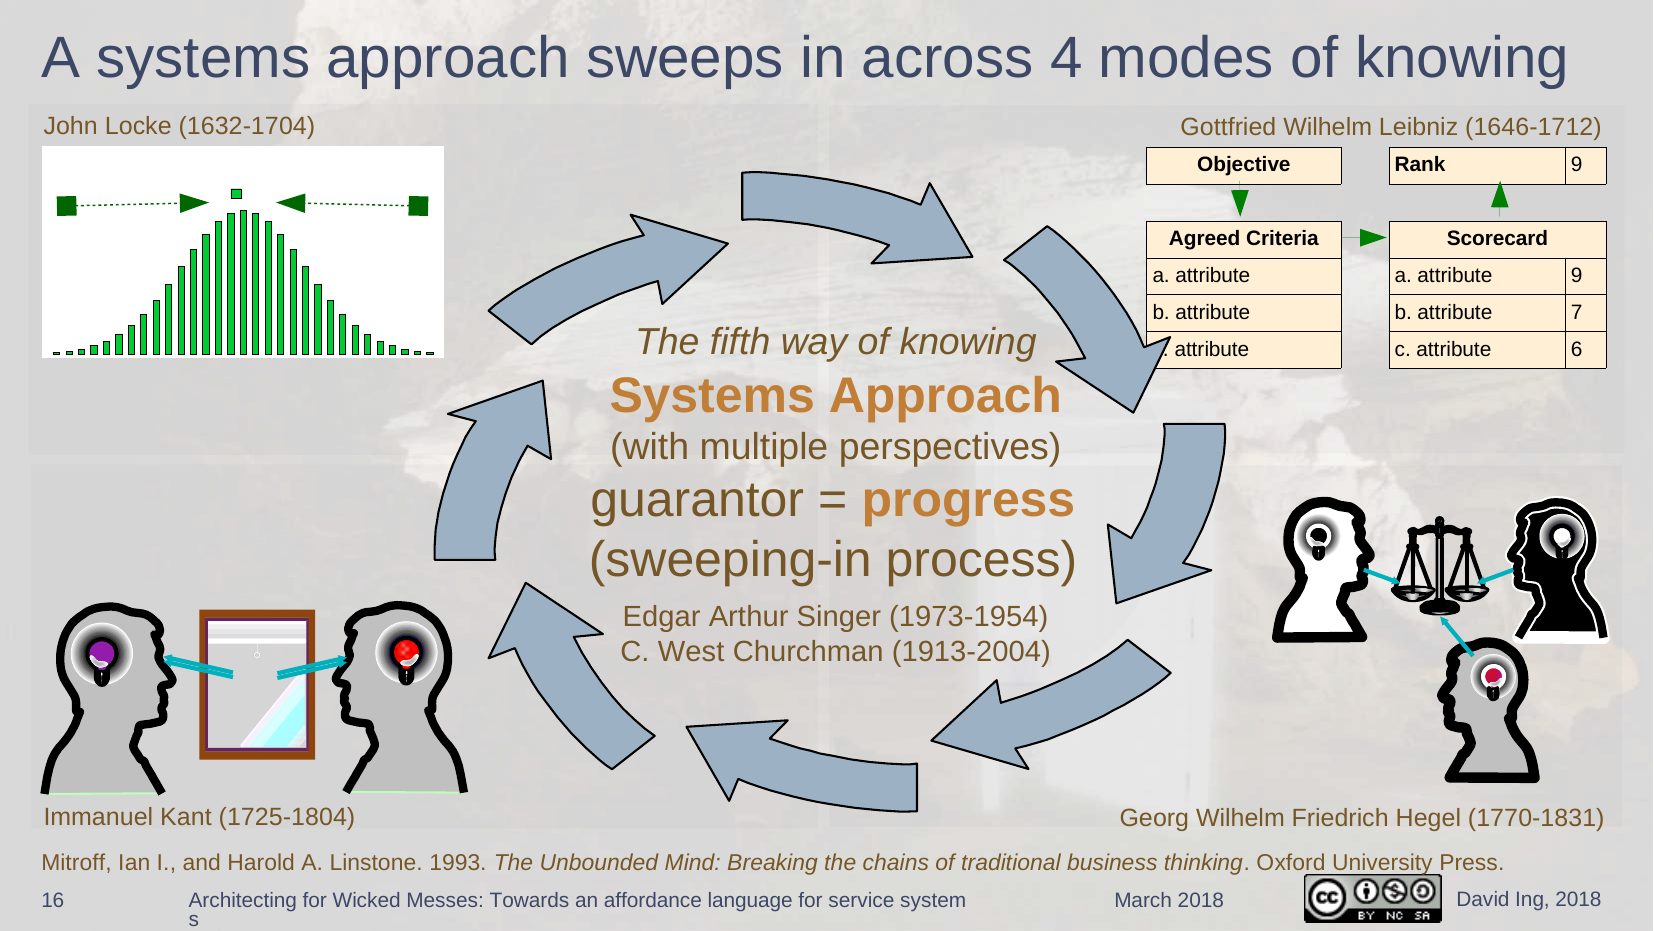

# A systems approach sweeps in across 4 modes of knowing
John Locke (1632-1704)
Gottfried Wilhelm Leibniz (1646-1712)
| Objective |
| --- |
| |
| Agreed Criteria |
| a. attribute |
| b. attribute |
| c. attribute |
| Rank | 9 |
| --- | --- |
| | |
| Scorecard | |
| a. attribute | 9 |
| b. attribute | 7 |
| c. attribute | 6 |
The fifth way of knowing
Systems Approach
(with multiple perspectives)
guarantor = progress
(sweeping-in process)
Edgar Arthur Singer (1973-1954)
C. West Churchman (1913-2004)
Immanuel Kant (1725-1804)
Georg Wilhelm Friedrich Hegel (1770-1831)
Mitroff, Ian I., and Harold A. Linstone. 1993. The Unbounded Mind: Breaking the chains of traditional business thinking. Oxford University Press.
Architecting for Wicked Messes: Towards an affordance language for service systems
March 2018
16